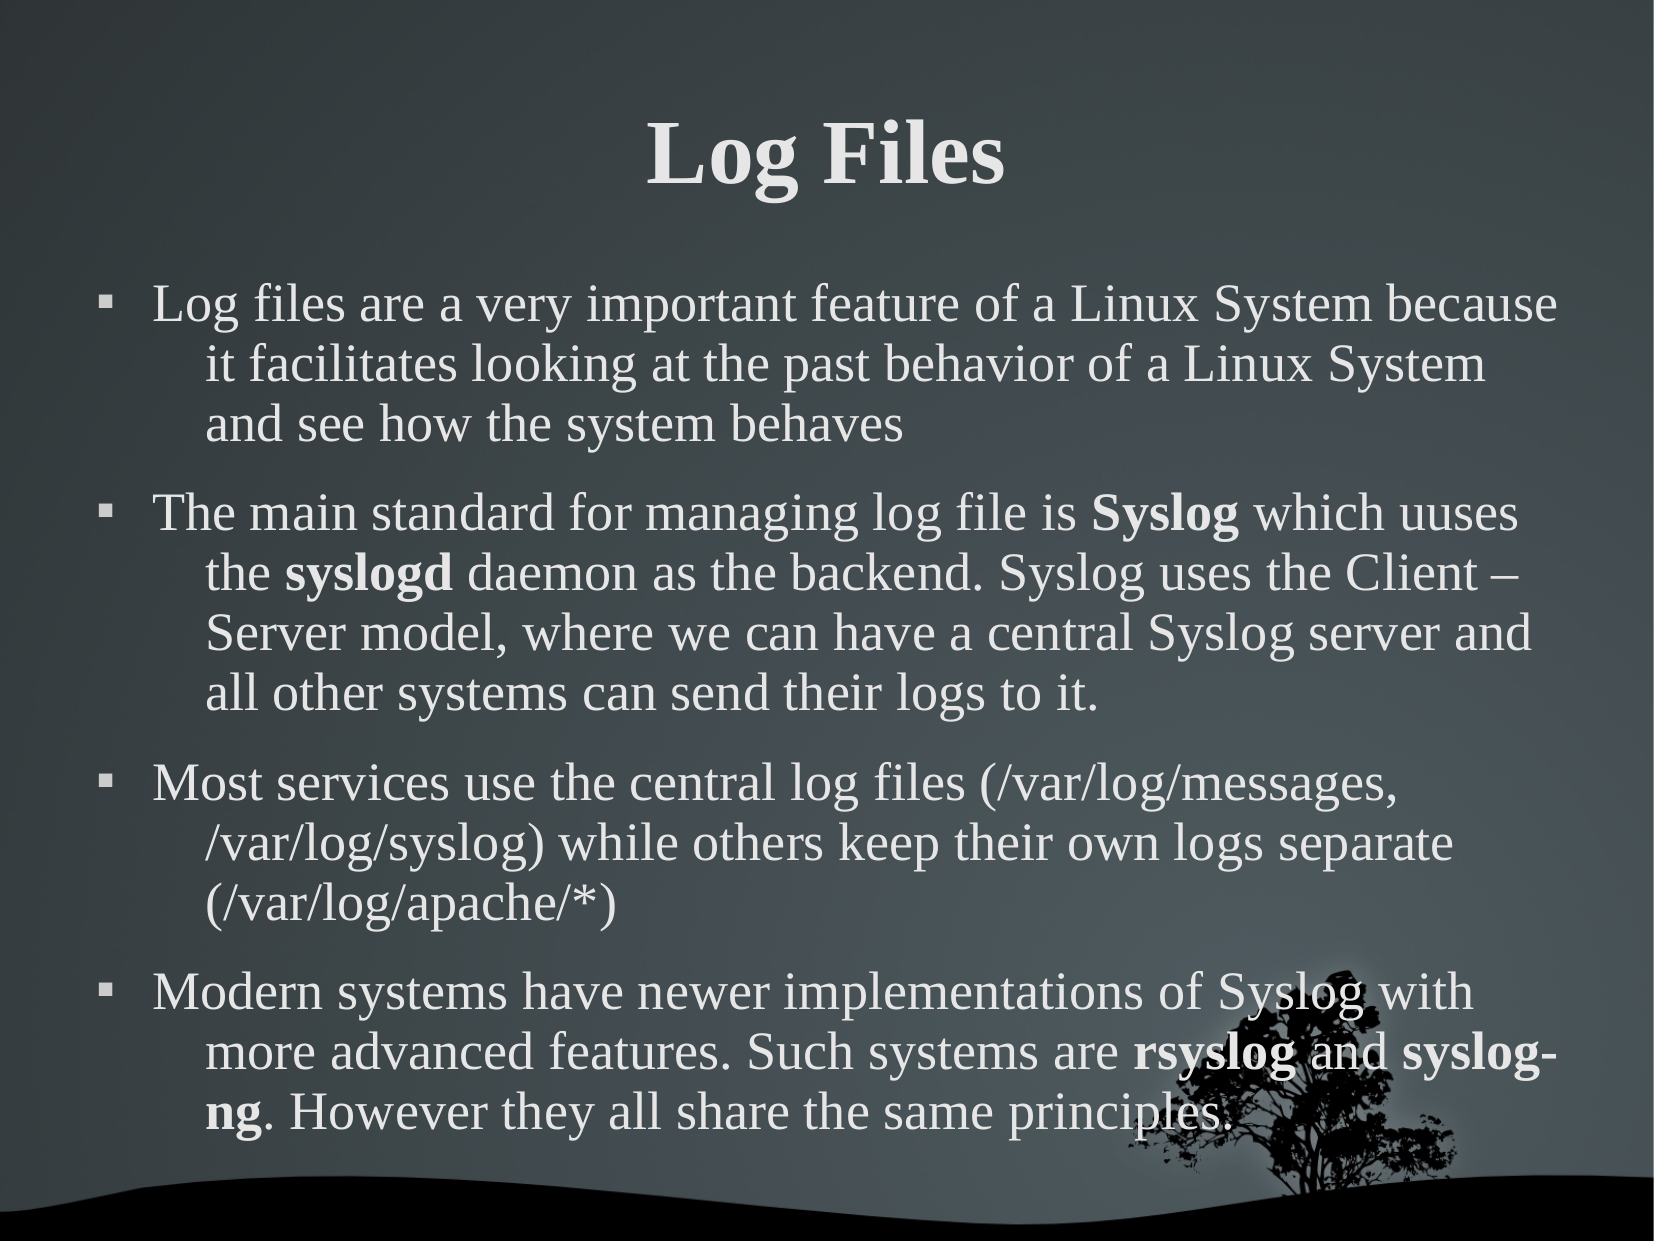

# Log Files
Log files are a very important feature of a Linux System because it facilitates looking at the past behavior of a Linux System and see how the system behaves
The main standard for managing log file is Syslog which uuses the syslogd daemon as the backend. Syslog uses the Client – Server model, where we can have a central Syslog server and all other systems can send their logs to it.
Most services use the central log files (/var/log/messages, /var/log/syslog) while others keep their own logs separate (/var/log/apache/*)
Modern systems have newer implementations of Syslog with more advanced features. Such systems are rsyslog and syslog-ng. However they all share the same principles.